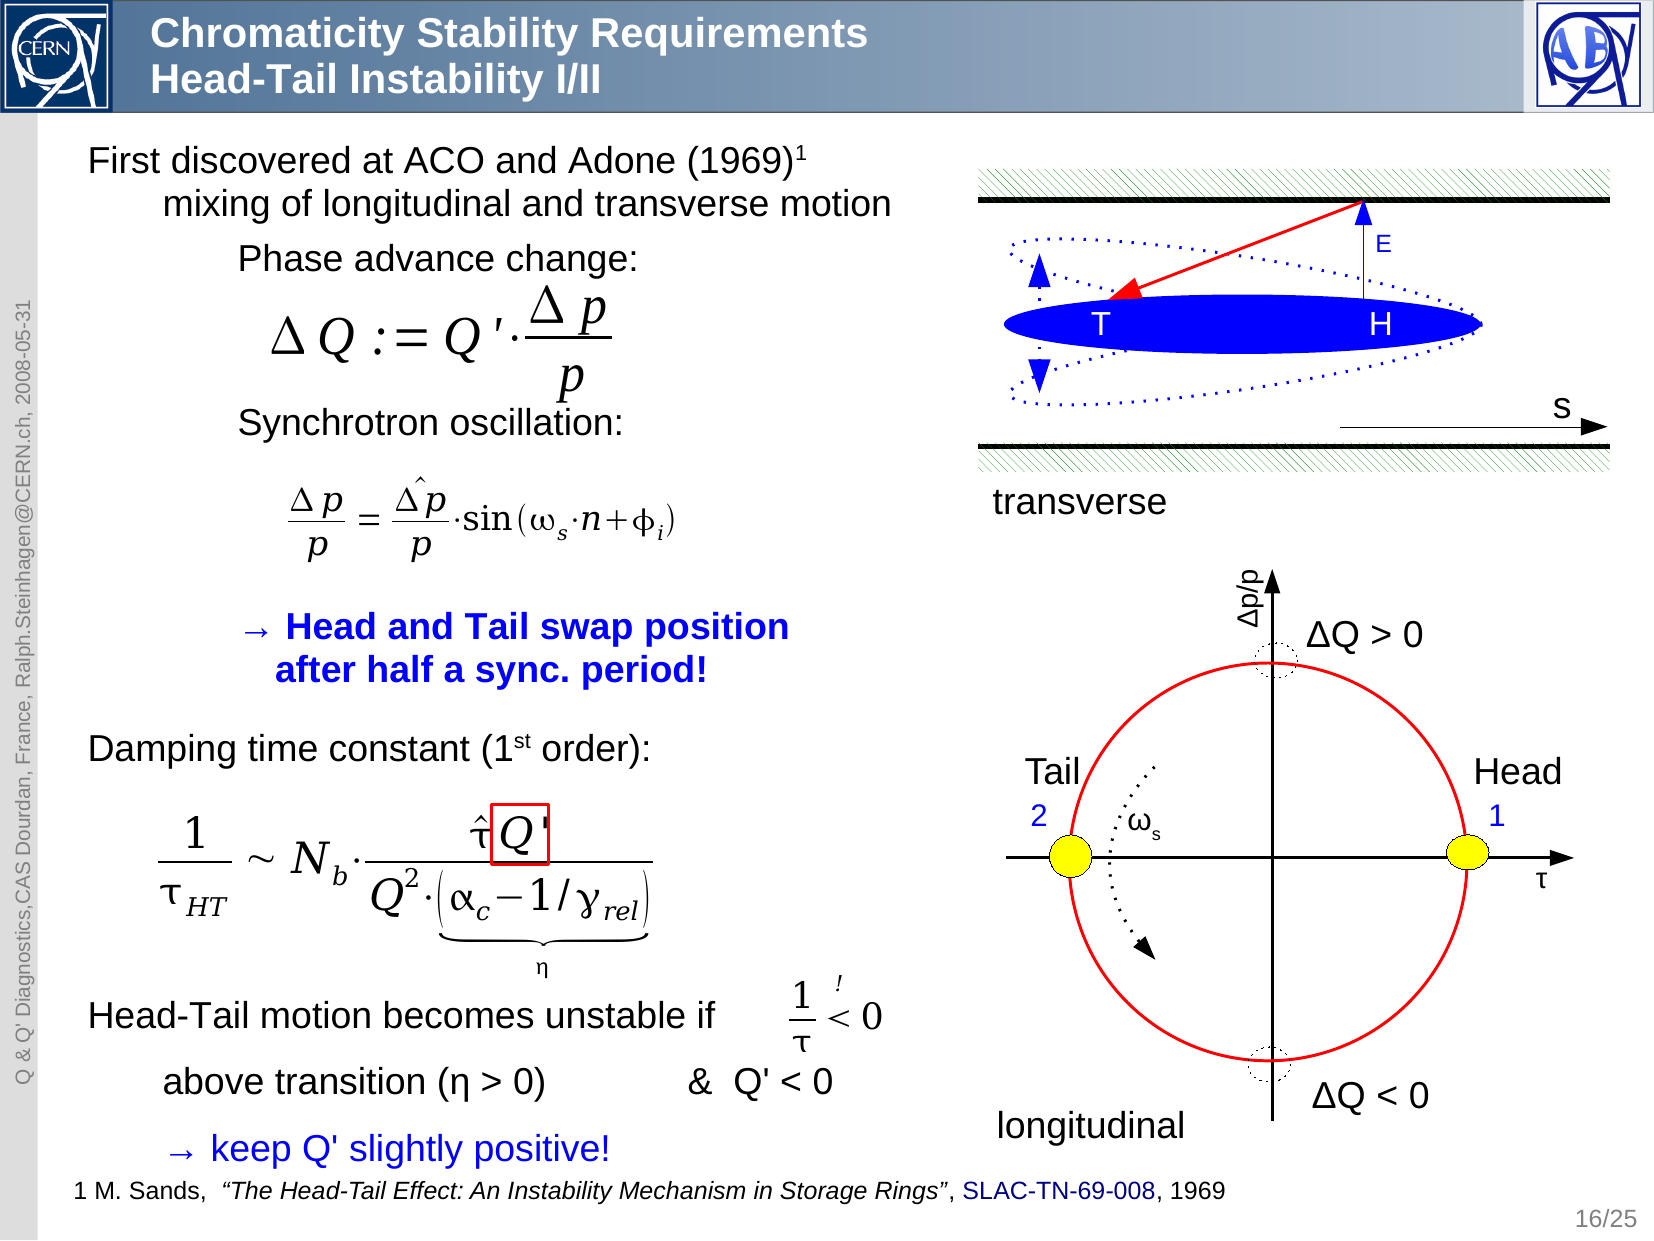

# Chromaticity Stability Requirements Head-Tail Instability I/II
First discovered at ACO and Adone (1969)1
mixing of longitudinal and transverse motion
Phase advance change:
Synchrotron oscillation:
→ Head and Tail swap position 						after half a sync. period!
Damping time constant (1st order):
Head-Tail motion becomes unstable if
above transition (η > 0)	& Q' < 0
→ keep Q' slightly positive!
E
T H
T H
T H
s
Δp/p
1
2
ωs
τ
transverse
ΔQ > 0
Tail
Head
ΔQ < 0
longitudinal
1 M. Sands, “The Head-Tail Effect: An Instability Mechanism in Storage Rings”, SLAC-TN-69-008, 1969